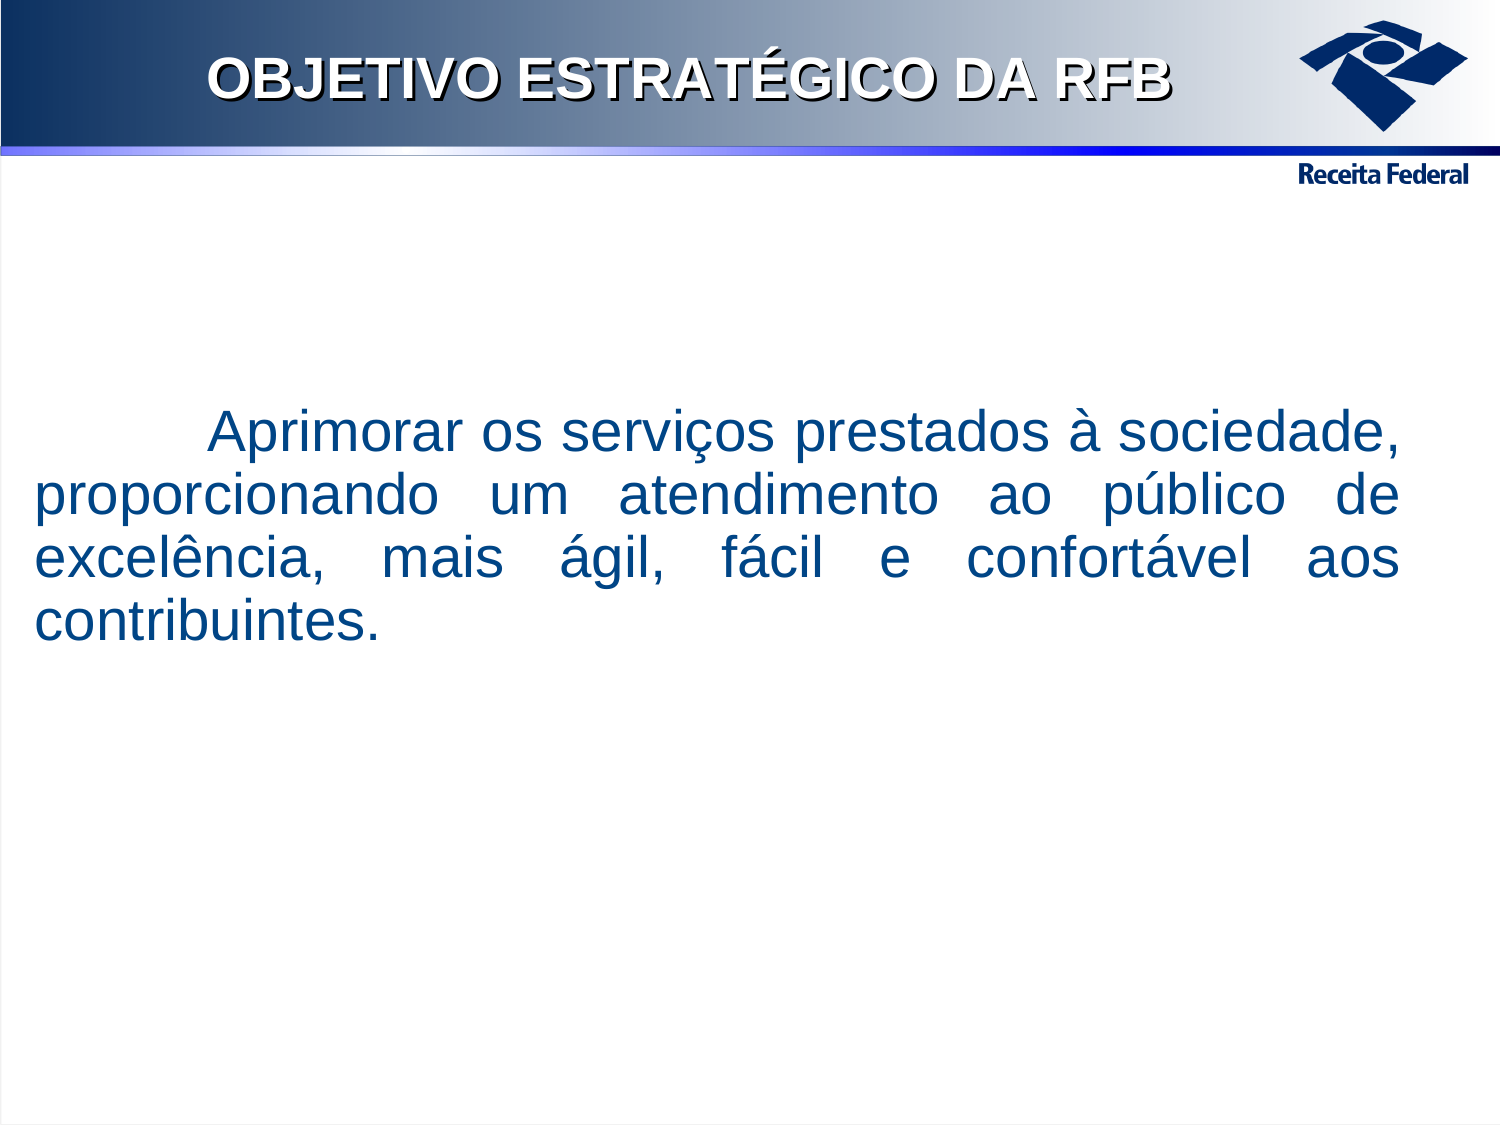

# OBJETIVO ESTRATÉGICO DA RFB
 Aprimorar os serviços prestados à sociedade, proporcionando um atendimento ao público de excelência, mais ágil, fácil e confortável aos contribuintes.